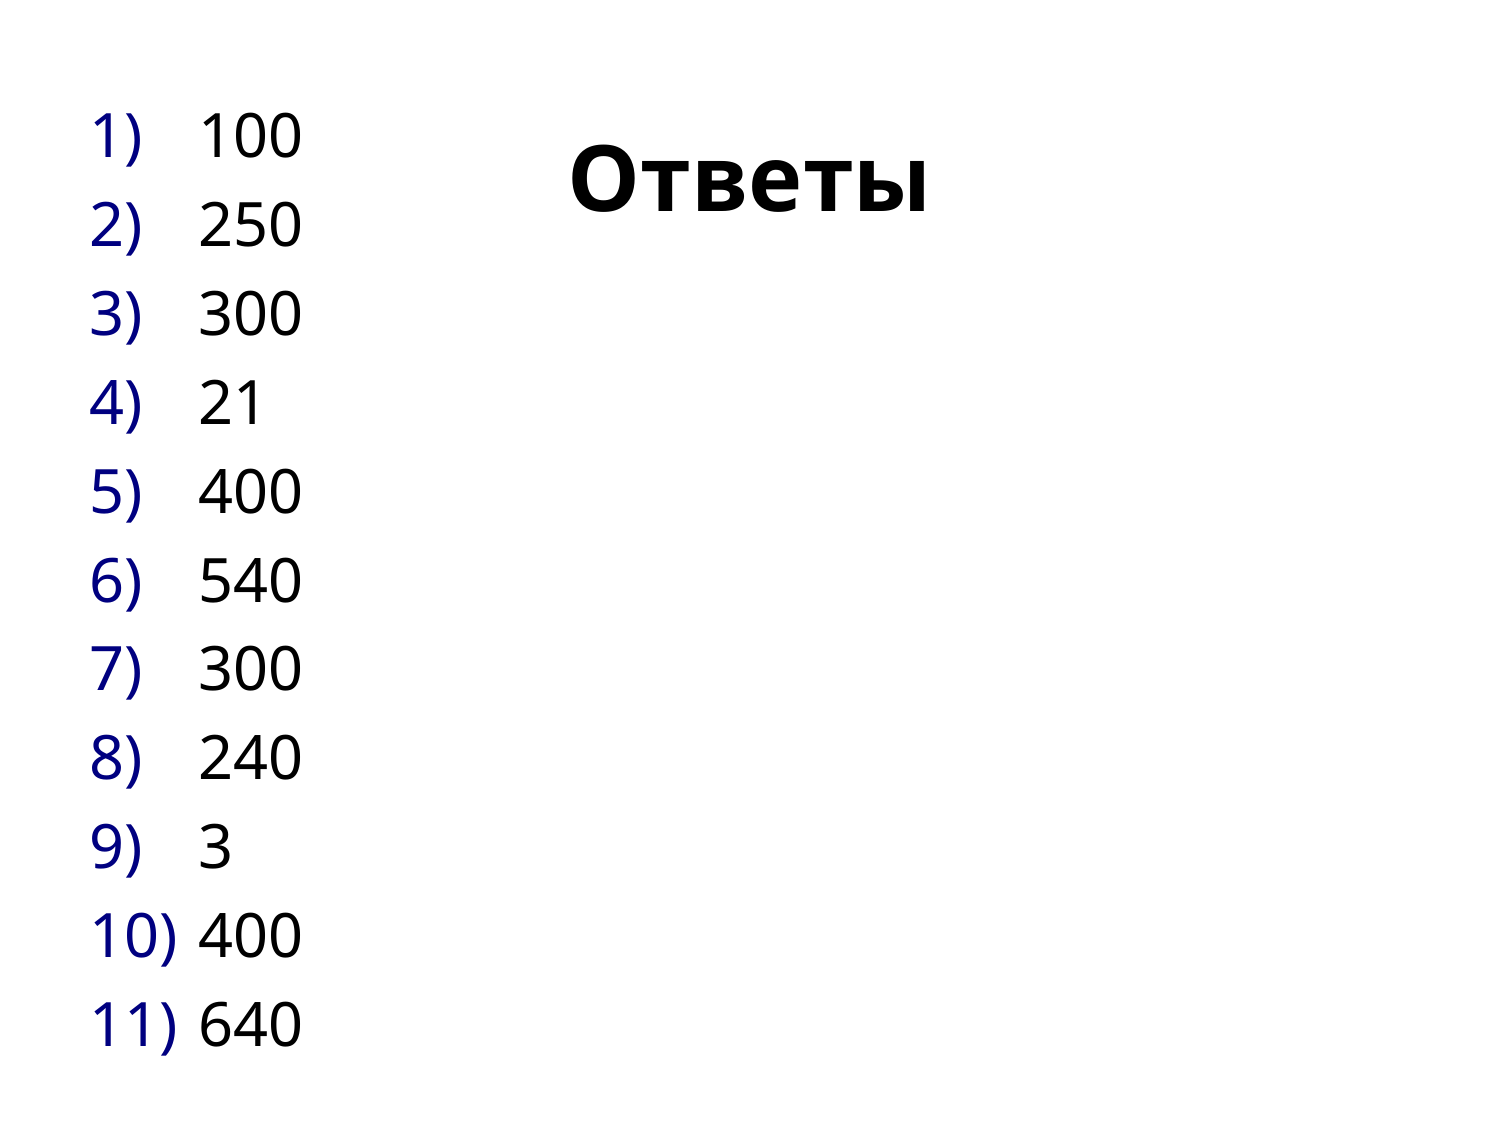

# Ответы
100
250
300
21
400
540
300
240
3
400
640